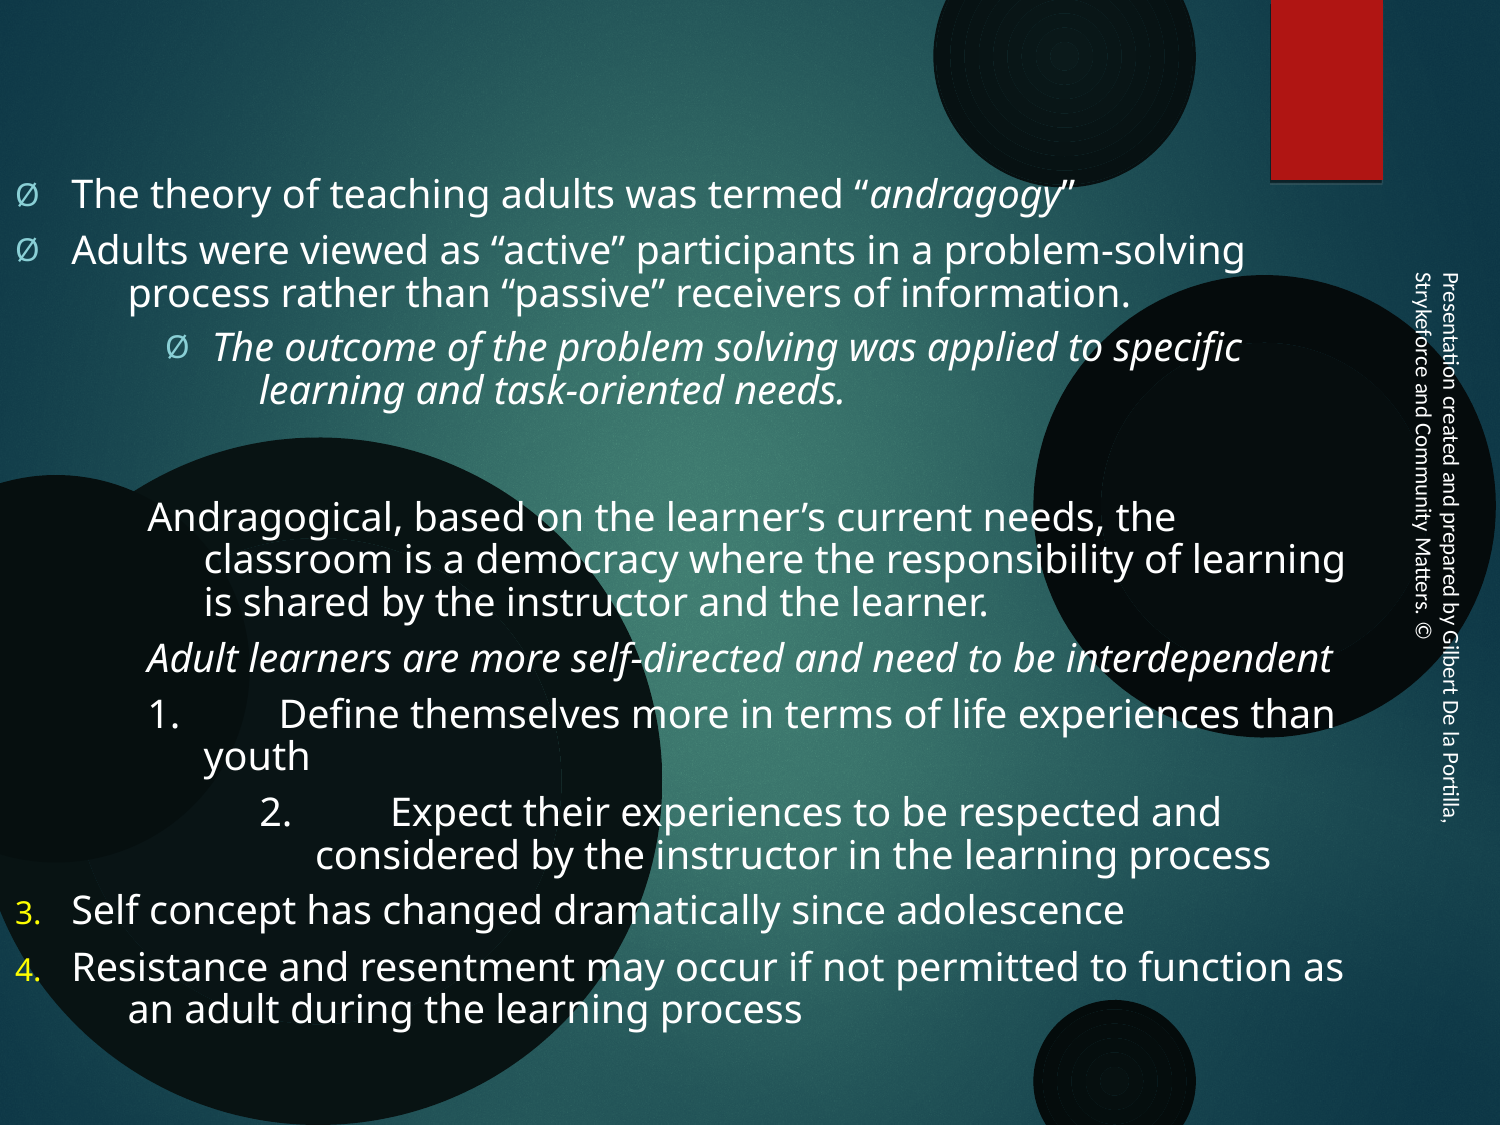

# The theory of teaching adults was termed “andragogy”
Adults were viewed as “active” participants in a problem-solving process rather than “passive” receivers of information.
The outcome of the problem solving was applied to specific learning and task-oriented needs.
Andragogical, based on the learner’s current needs, the classroom is a democracy where the responsibility of learning is shared by the instructor and the learner.
Adult learners are more self-directed and need to be interdependent
1. 	Define themselves more in terms of life experiences than youth
2. 	Expect their experiences to be respected and considered by the instructor in the learning process
Self concept has changed dramatically since adolescence
Resistance and resentment may occur if not permitted to function as an adult during the learning process
Presentation created and prepared by Gilbert De la Portilla, Strykeforce and Community Matters. ©